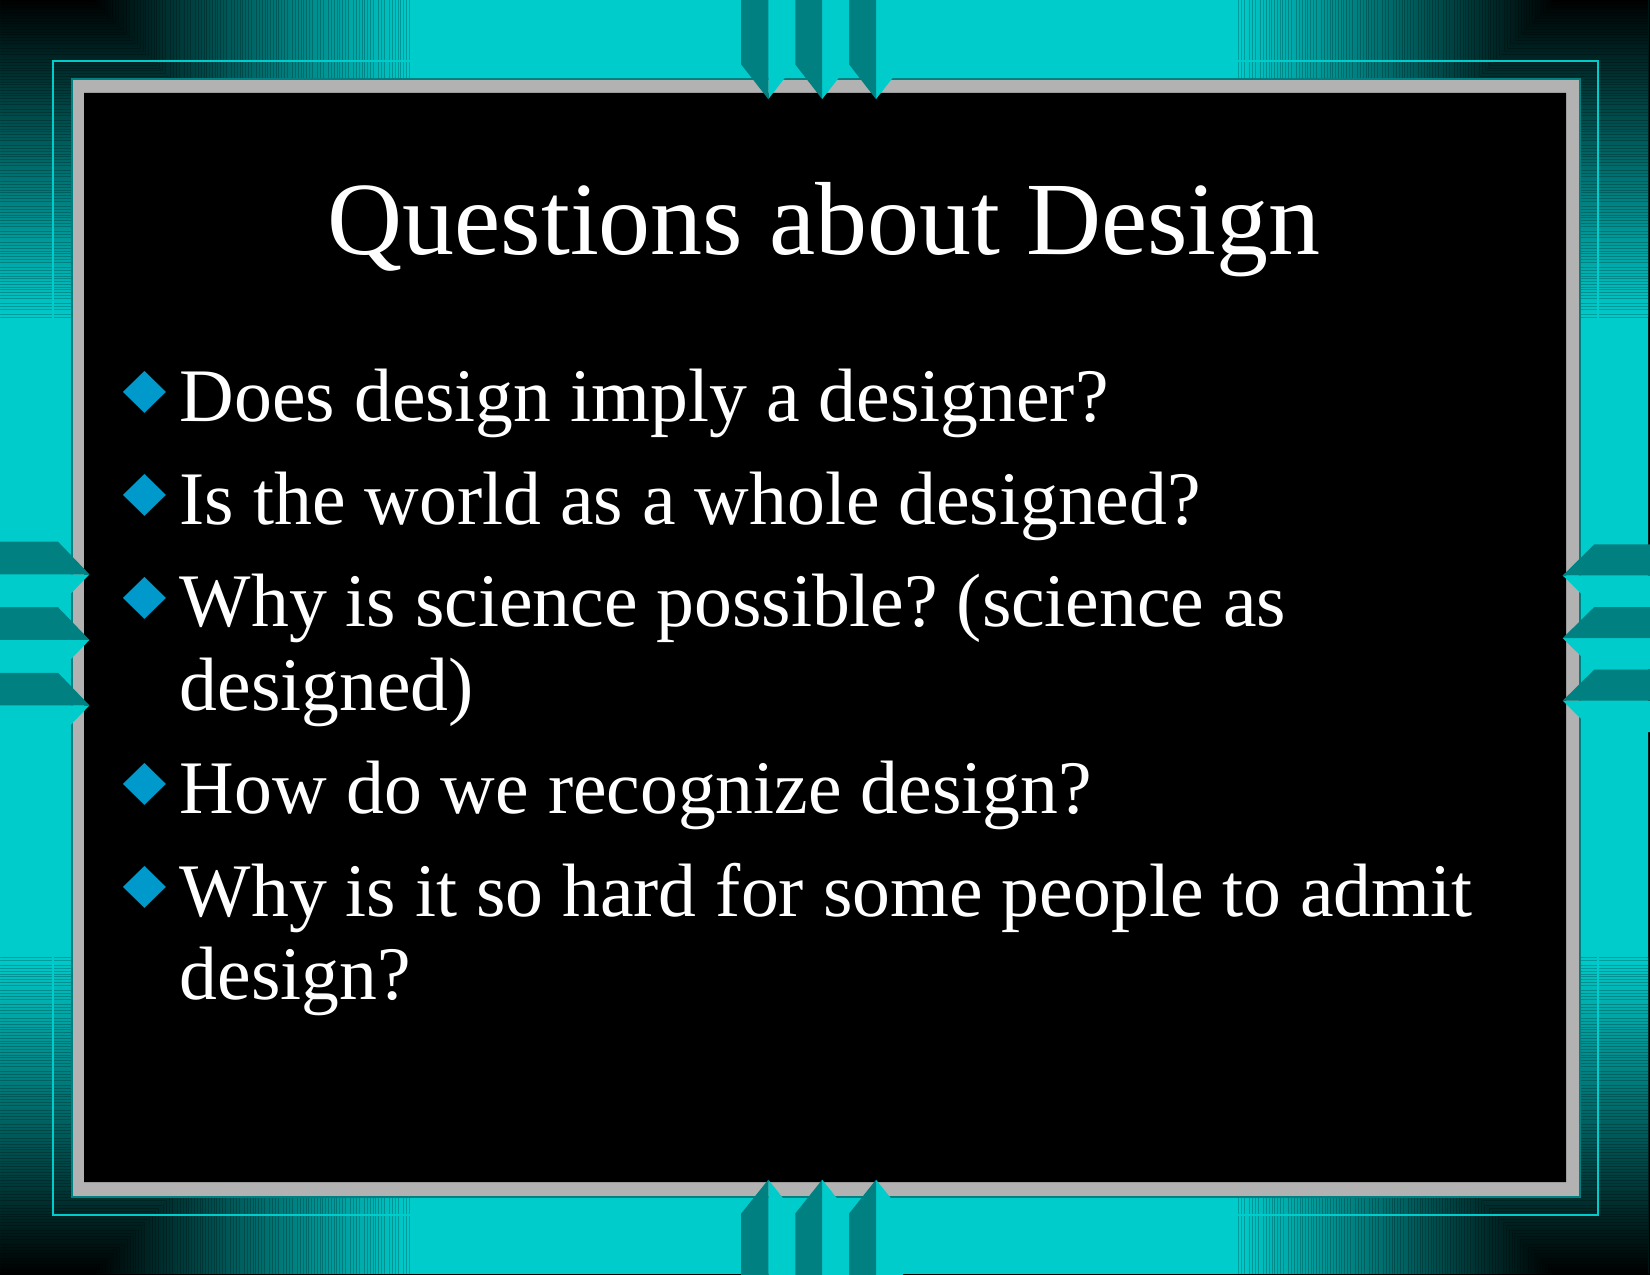

# Questions about Design
Does design imply a designer?
Is the world as a whole designed?
Why is science possible? (science as designed)
How do we recognize design?
Why is it so hard for some people to admit design?